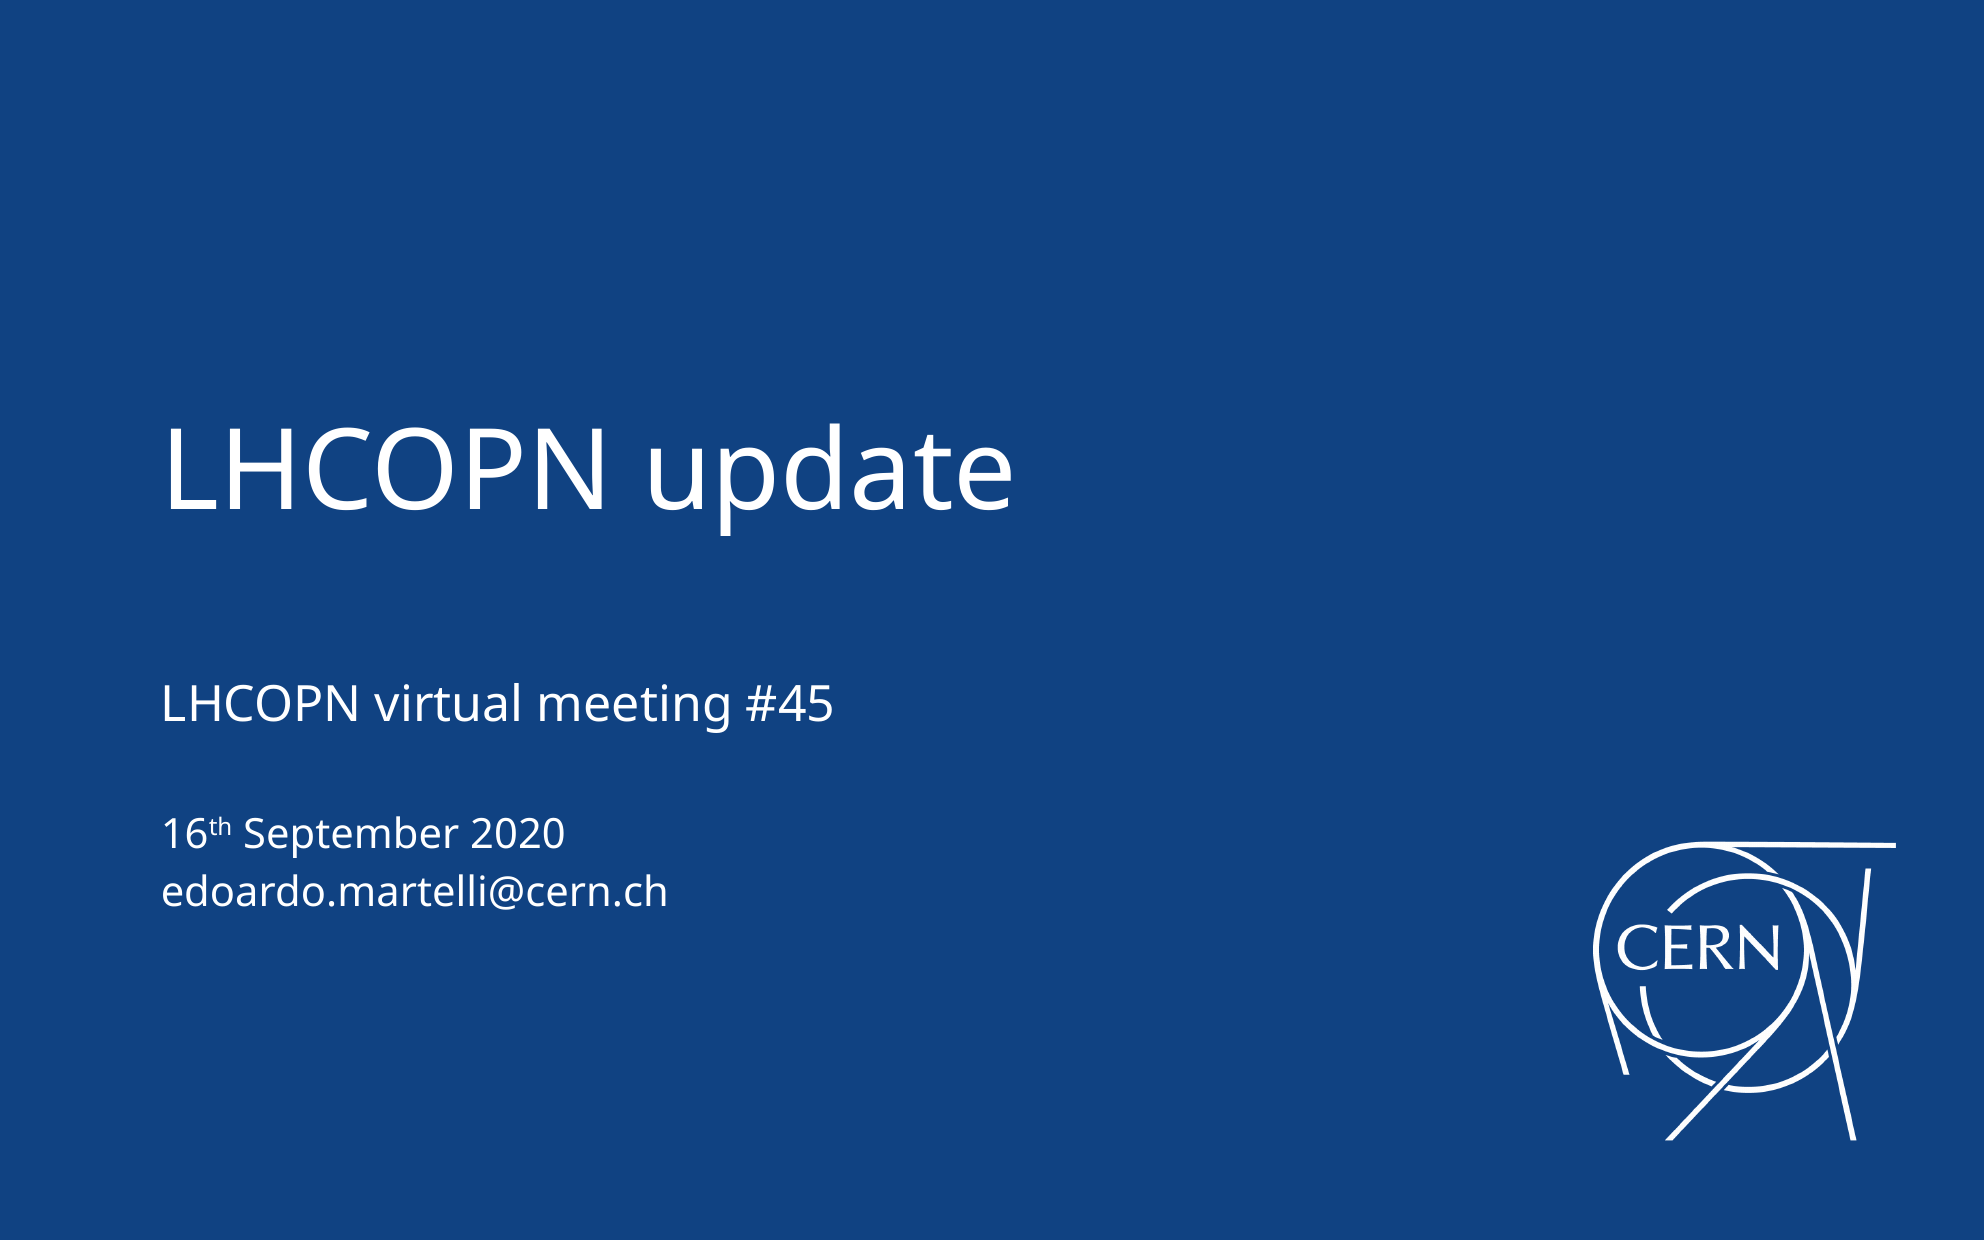

# LHCOPN update LHCOPN virtual meeting #45 16th September 2020 edoardo.martelli@cern.ch